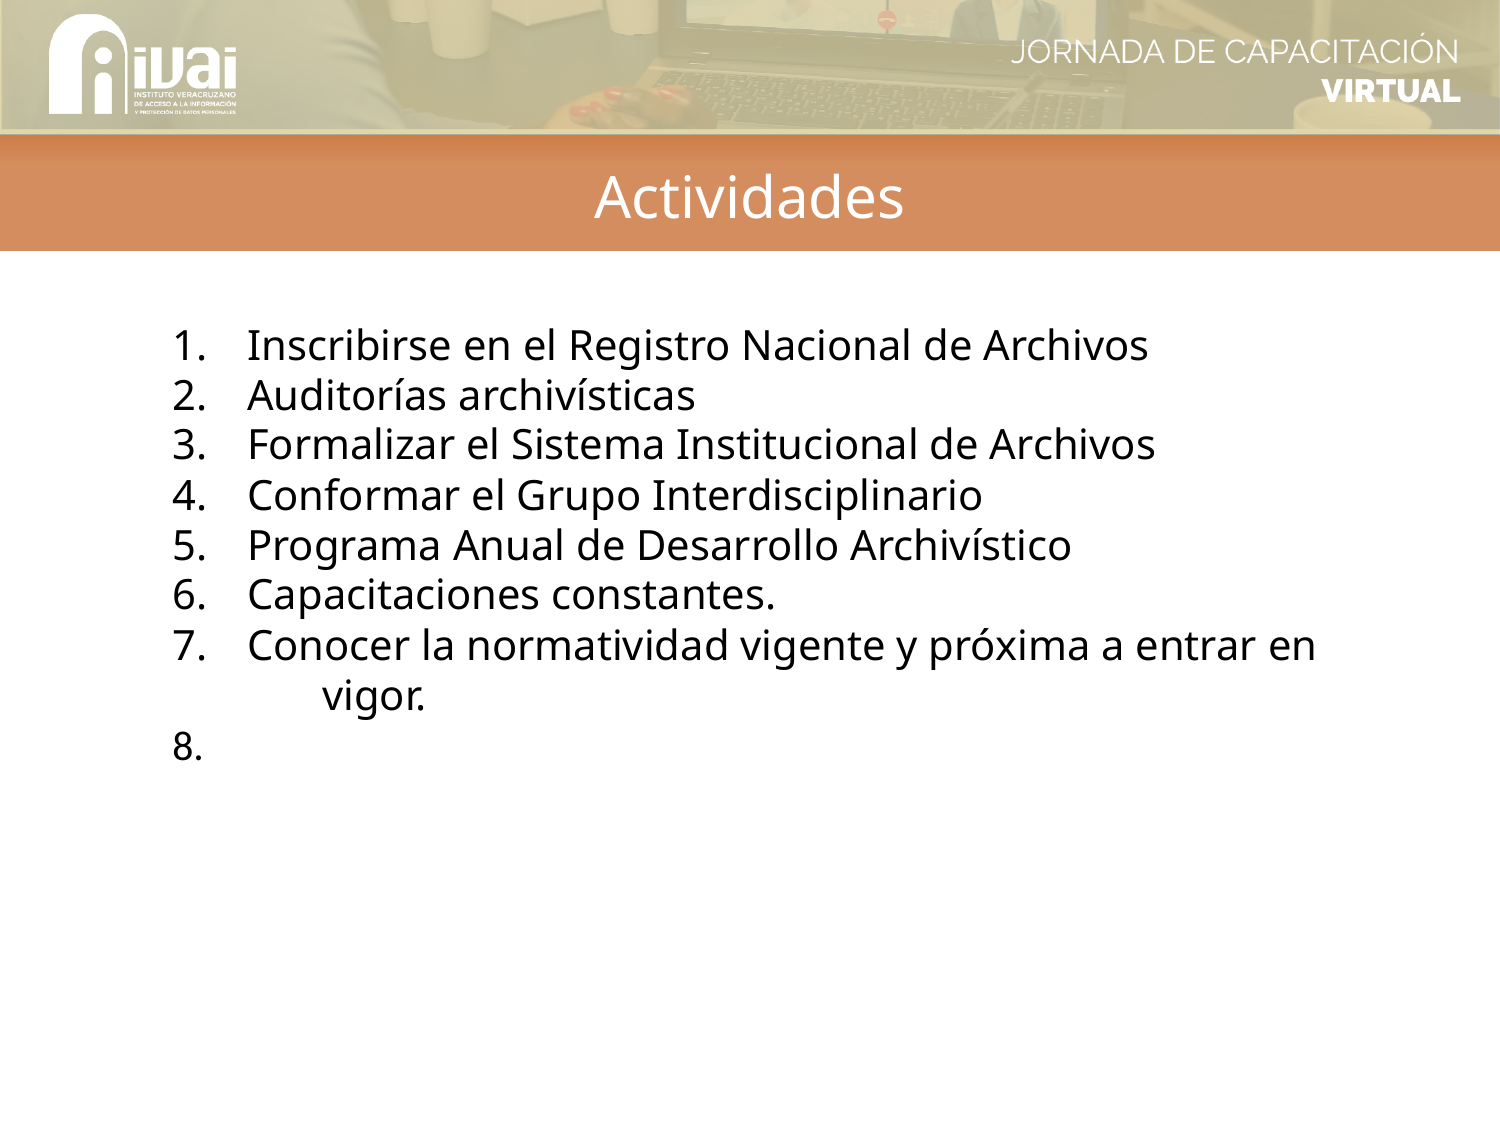

Actividades
Inscribirse en el Registro Nacional de Archivos
Auditorías archivísticas
Formalizar el Sistema Institucional de Archivos
Conformar el Grupo Interdisciplinario
Programa Anual de Desarrollo Archivístico
Capacitaciones constantes.
Conocer la normatividad vigente y próxima a entrar en vigor.